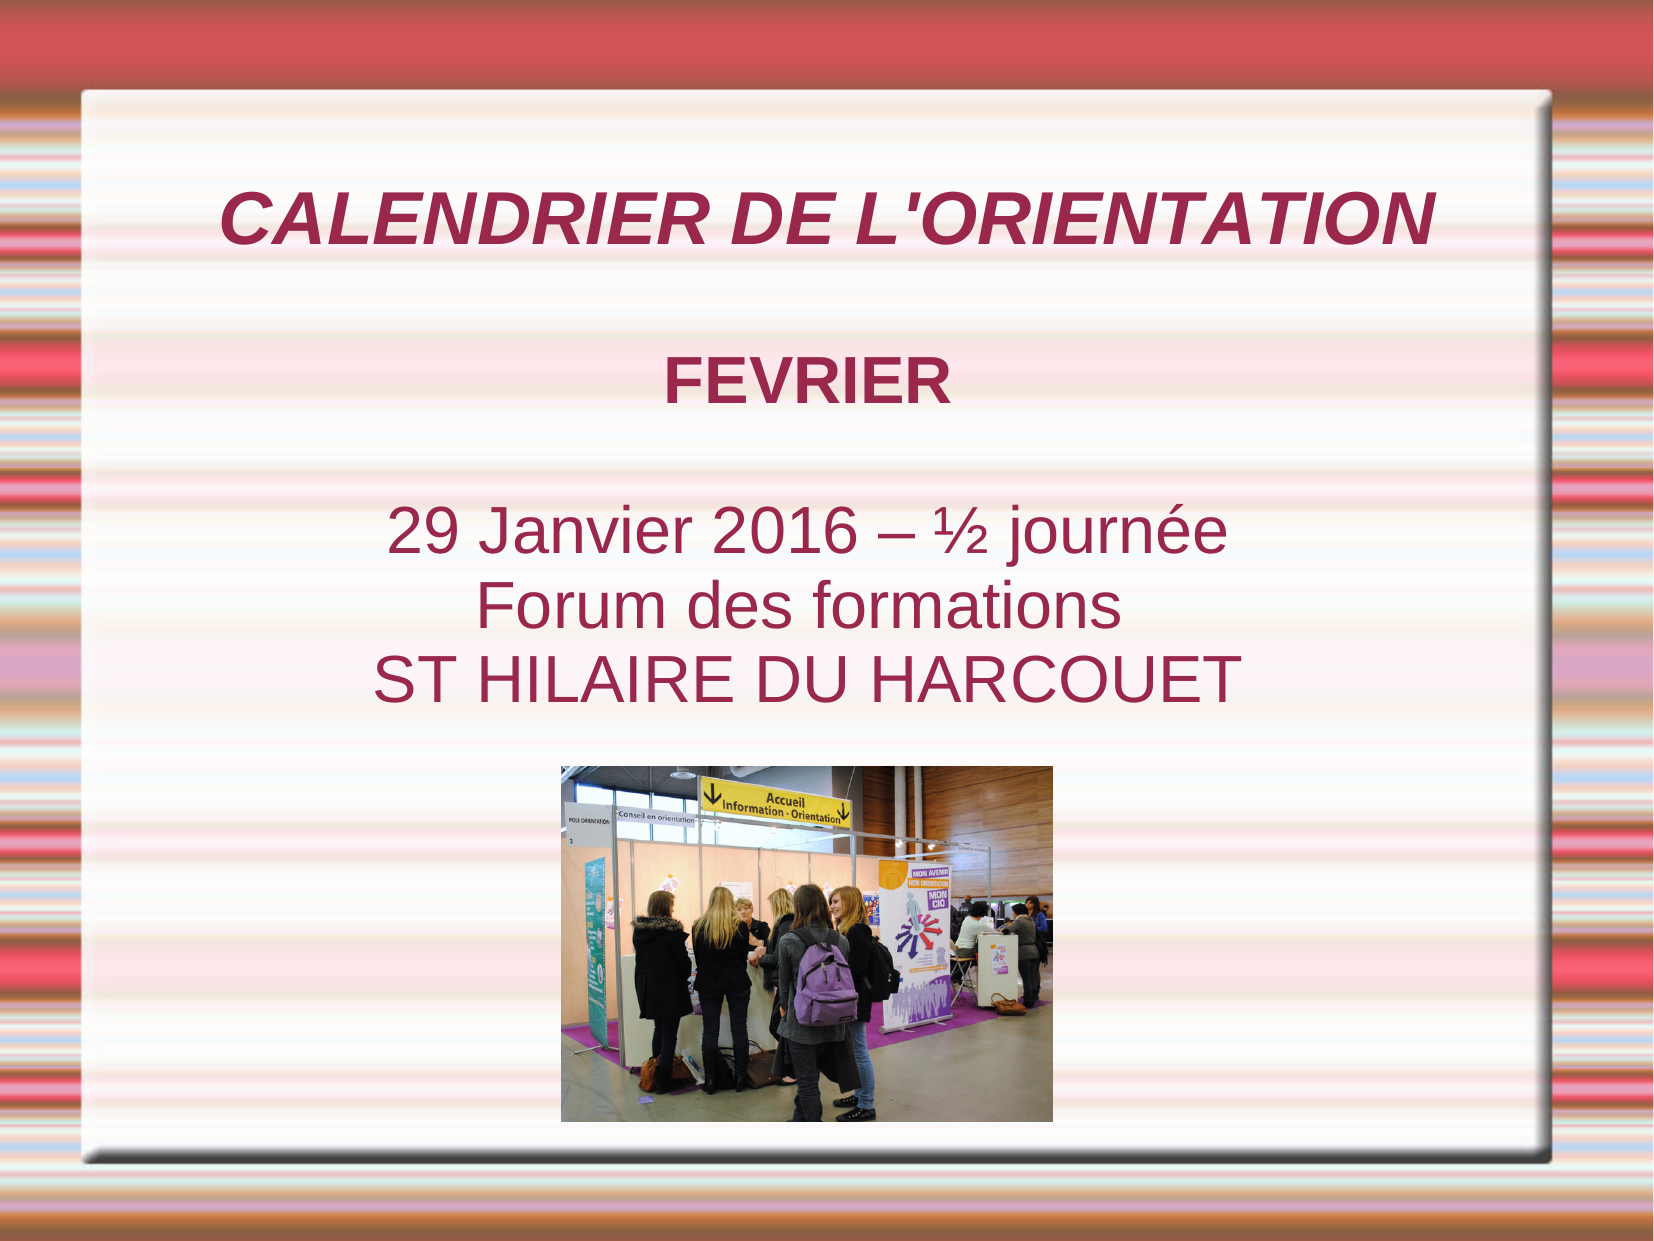

# CALENDRIER DE L'ORIENTATION
FEVRIER
29 Janvier 2016 – ½ journée
Forum des formations
ST HILAIRE DU HARCOUET